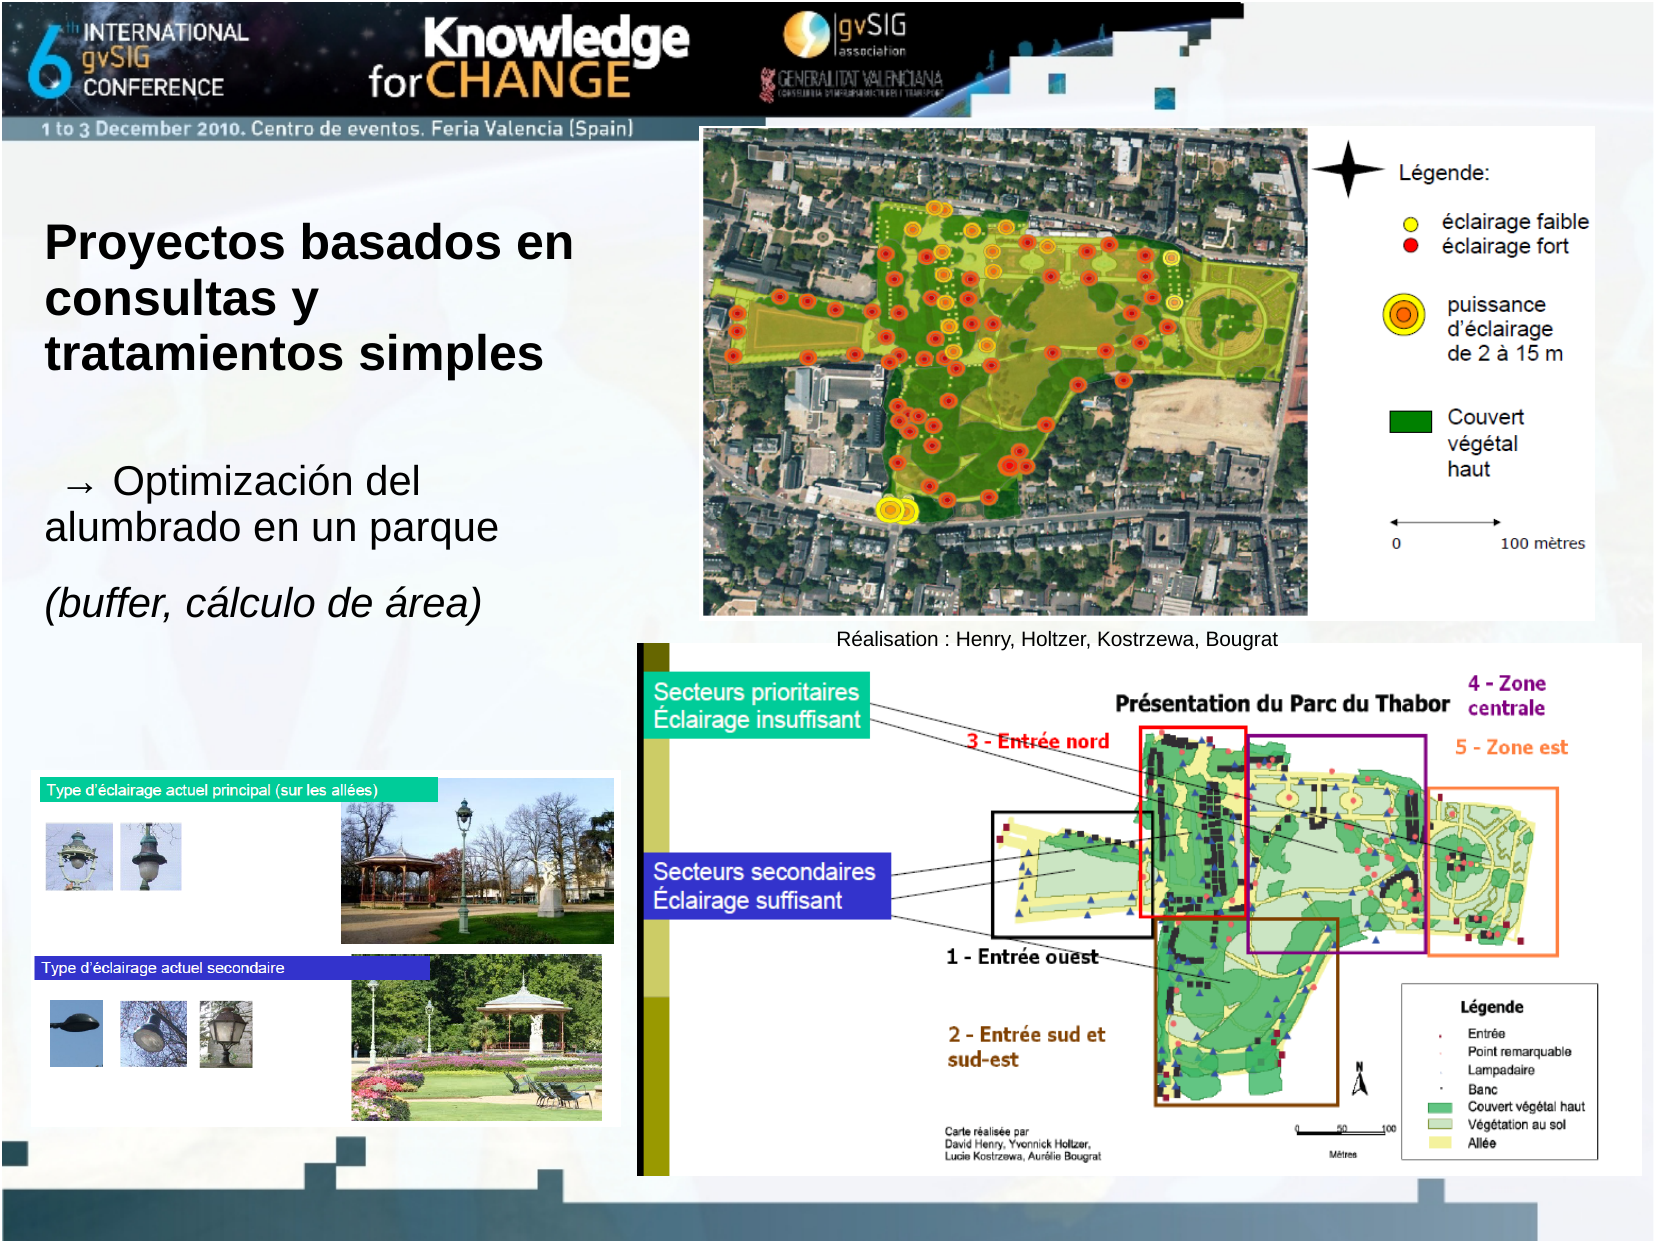

Proyectos basados en consultas y tratamientos simples
→ Optimización del alumbrado en un parque
(buffer, cálculo de área)
Réalisation : Henry, Holtzer, Kostrzewa, Bougrat